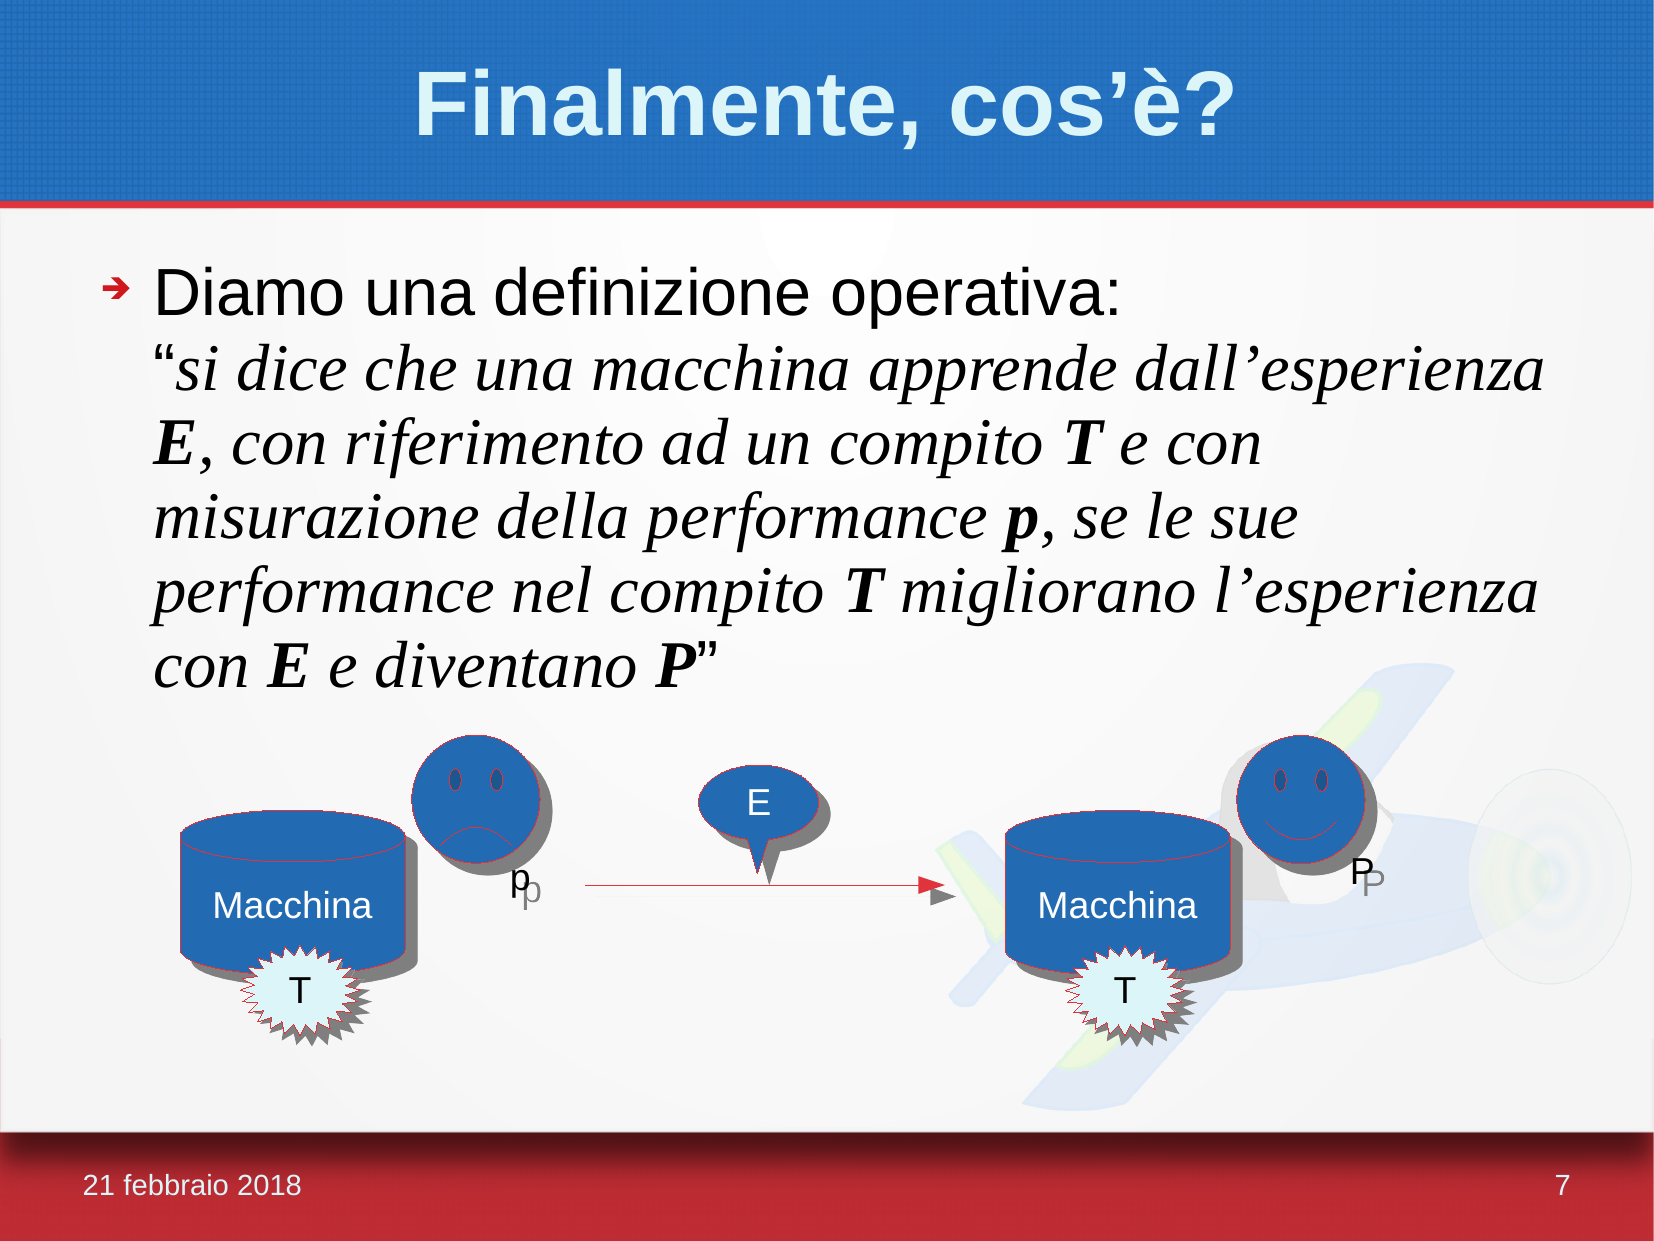

# Finalmente, cos’è?
Diamo una definizione operativa:
“si dice che una macchina apprende dall’esperienza E, con riferimento ad un compito T e con misurazione della performance p, se le sue performance nel compito T migliorano l’esperienza con E e diventano P”
E
Macchina
Macchina
P
p
T
T
21 febbraio 2018
7